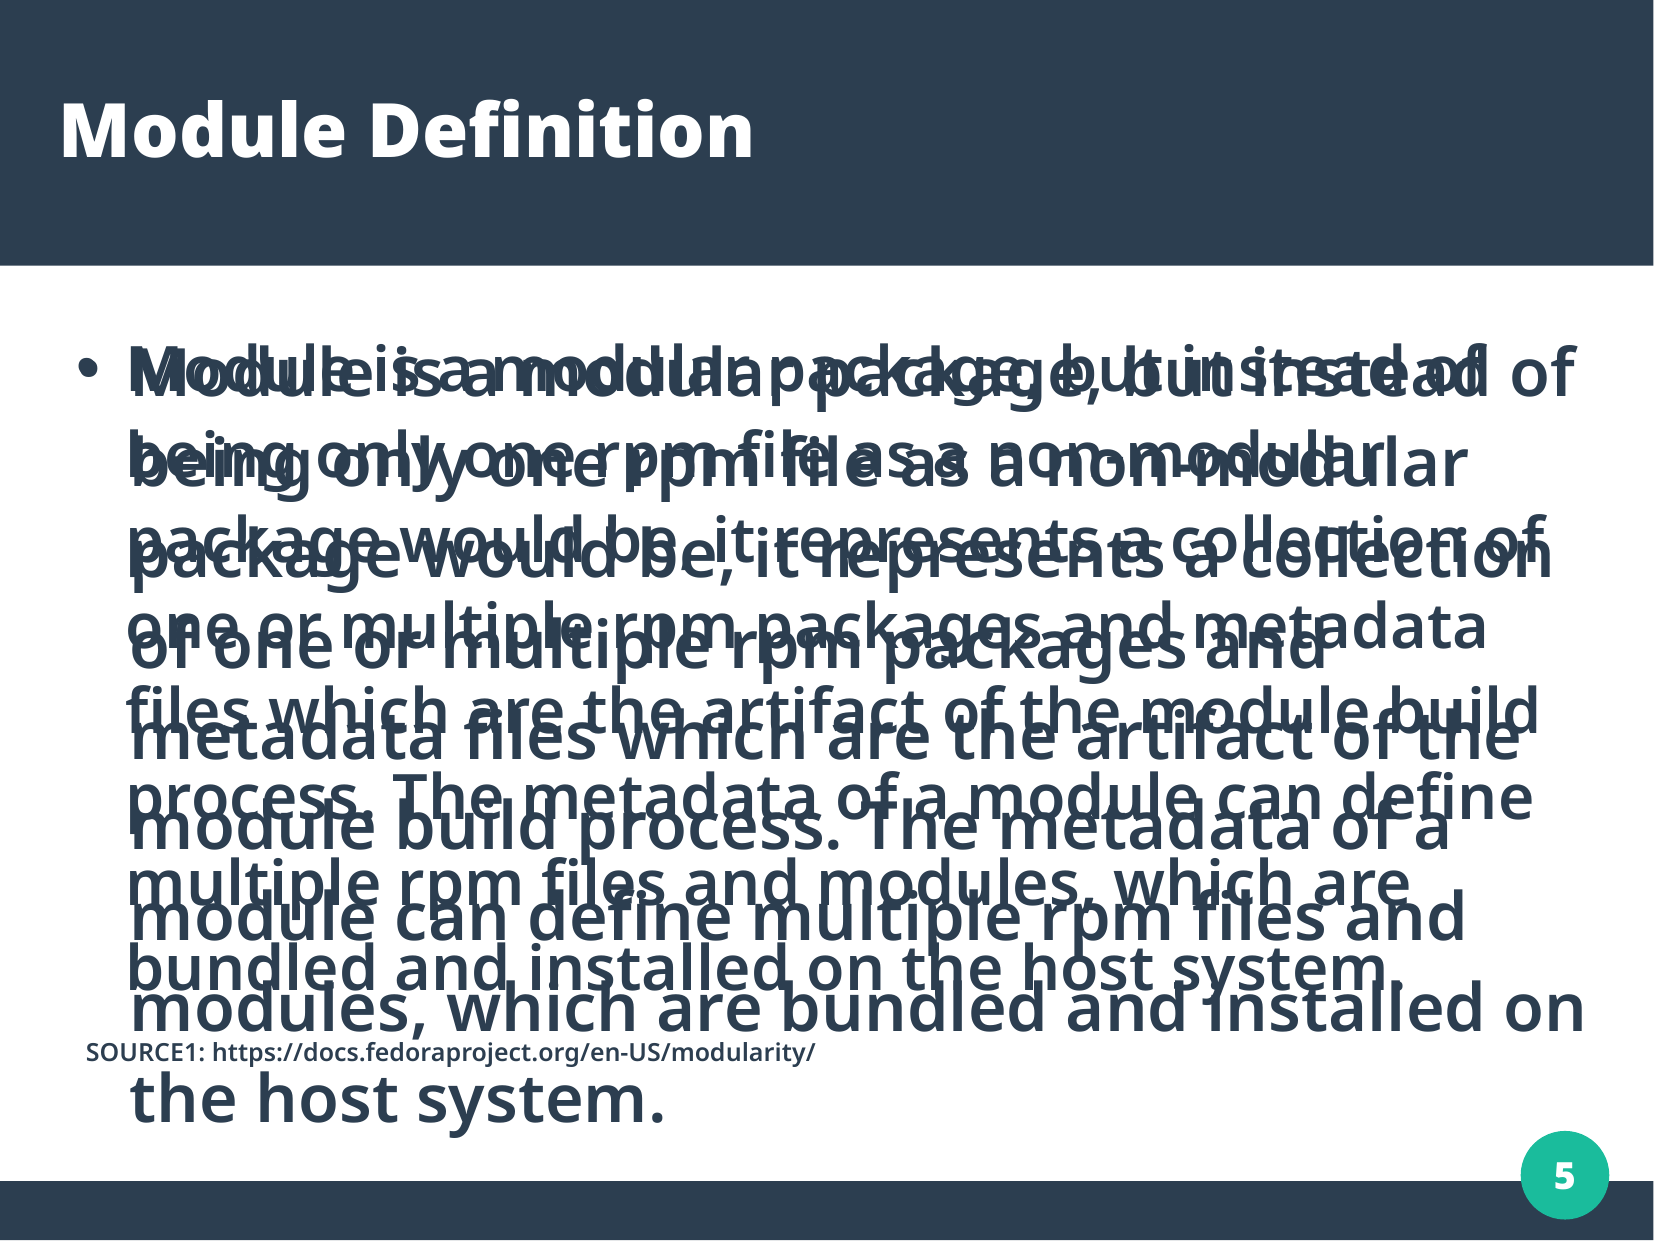

# Module Definition
Module is a modular package, but instead of being only one rpm file as a non-modular package would be, it represents a collection of one or multiple rpm packages and metadata files which are the artifact of the module build process. The metadata of a module can define multiple rpm files and modules, which are bundled and installed on the host system.
Module is a modular package, but instead of being only one rpm file as a non-modular package would be, it represents a collection of one or multiple rpm packages and metadata files which are the artifact of the module build process. The metadata of a module can define multiple rpm files and modules, which are bundled and installed on the host system.
SOURCE1: https://docs.fedoraproject.org/en-US/modularity/
5